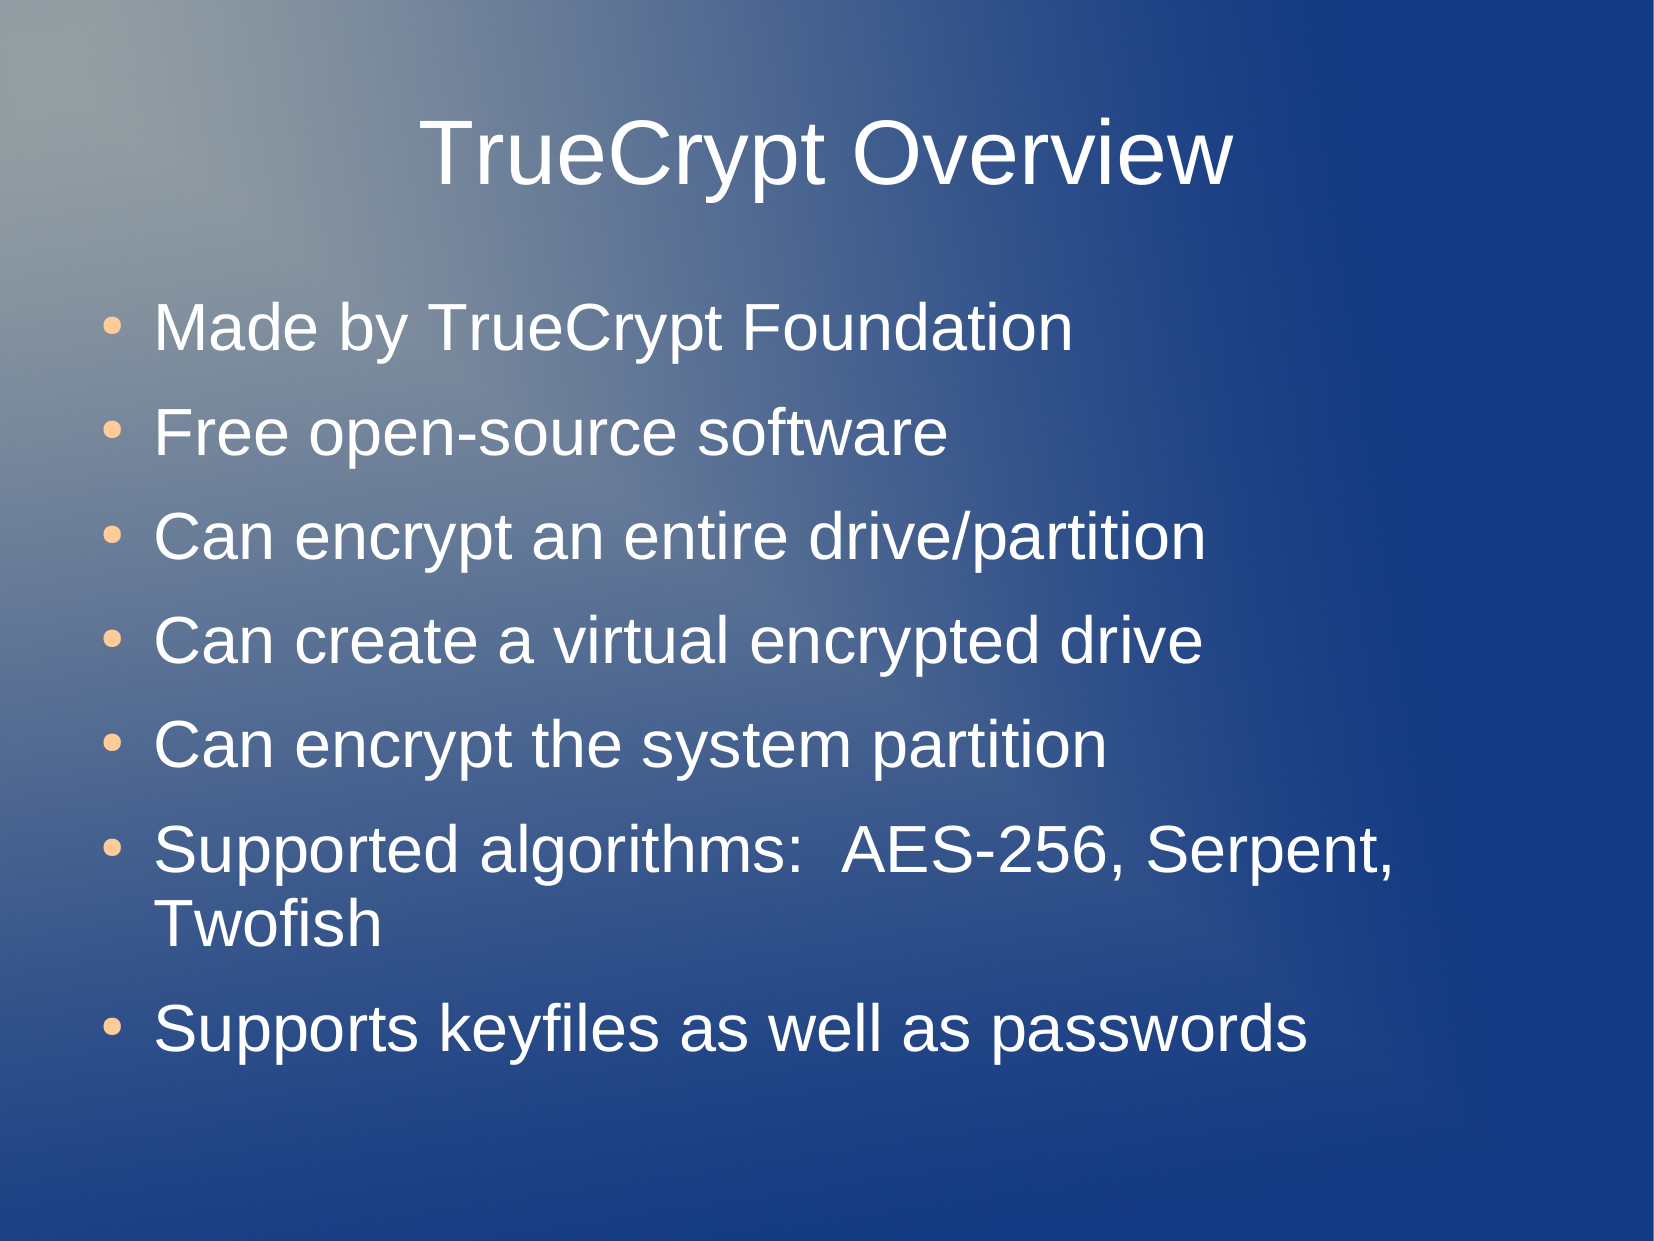

# TrueCrypt Overview
Made by TrueCrypt Foundation
Free open-source software
Can encrypt an entire drive/partition
Can create a virtual encrypted drive
Can encrypt the system partition
Supported algorithms: AES-256, Serpent, Twofish
Supports keyfiles as well as passwords